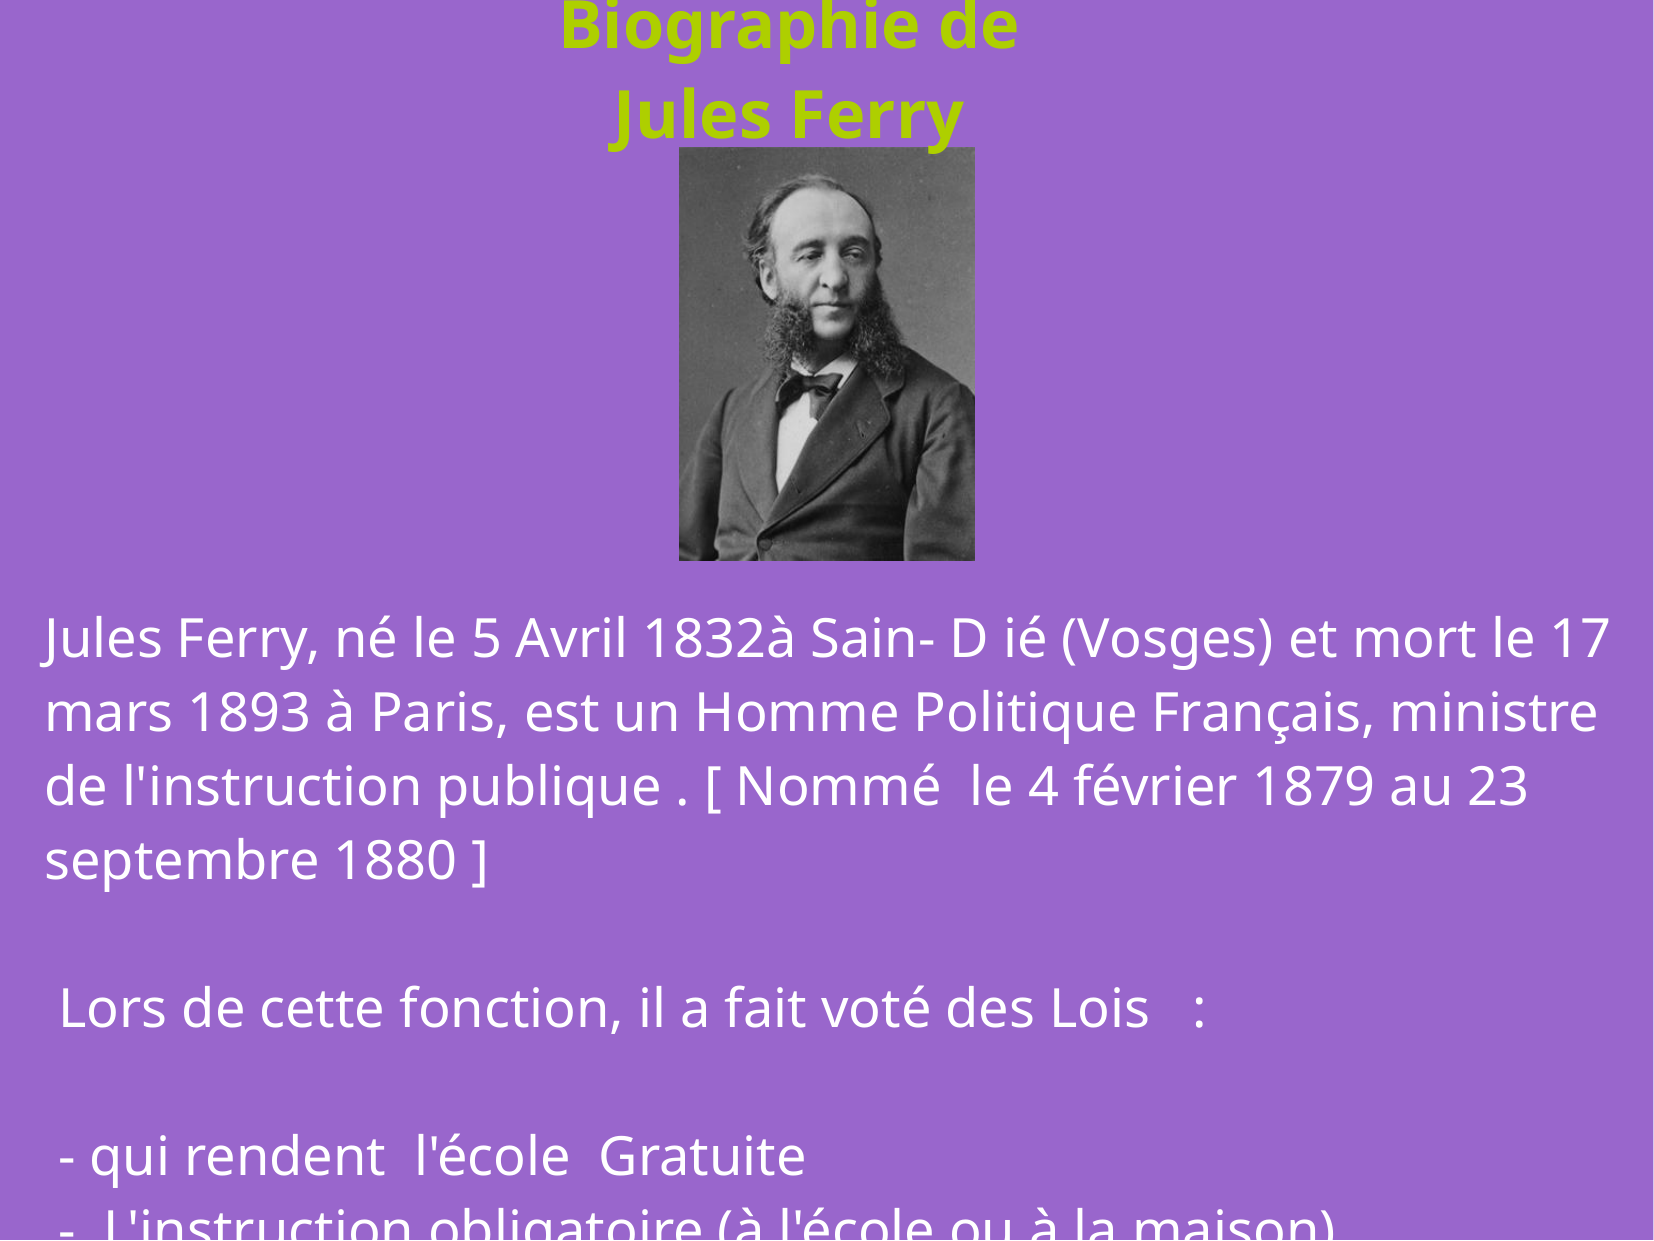

Biographie de Jules Ferry
Jules Ferry, né le 5 Avril 1832à Sain- D ié (Vosges) et mort le 17 mars 1893 à Paris, est un Homme Politique Français, ministre de l'instruction publique . [ Nommé le 4 février 1879 au 23 septembre 1880 ]
 Lors de cette fonction, il a fait voté des Lois :
 - qui rendent l'école Gratuite
 - L'instruction obligatoire (à l'école ou à la maison)
 - l'enseignement public laïc (1882 ), ce qui veut dire qu'il ne dépends pas des organisations religieuses.